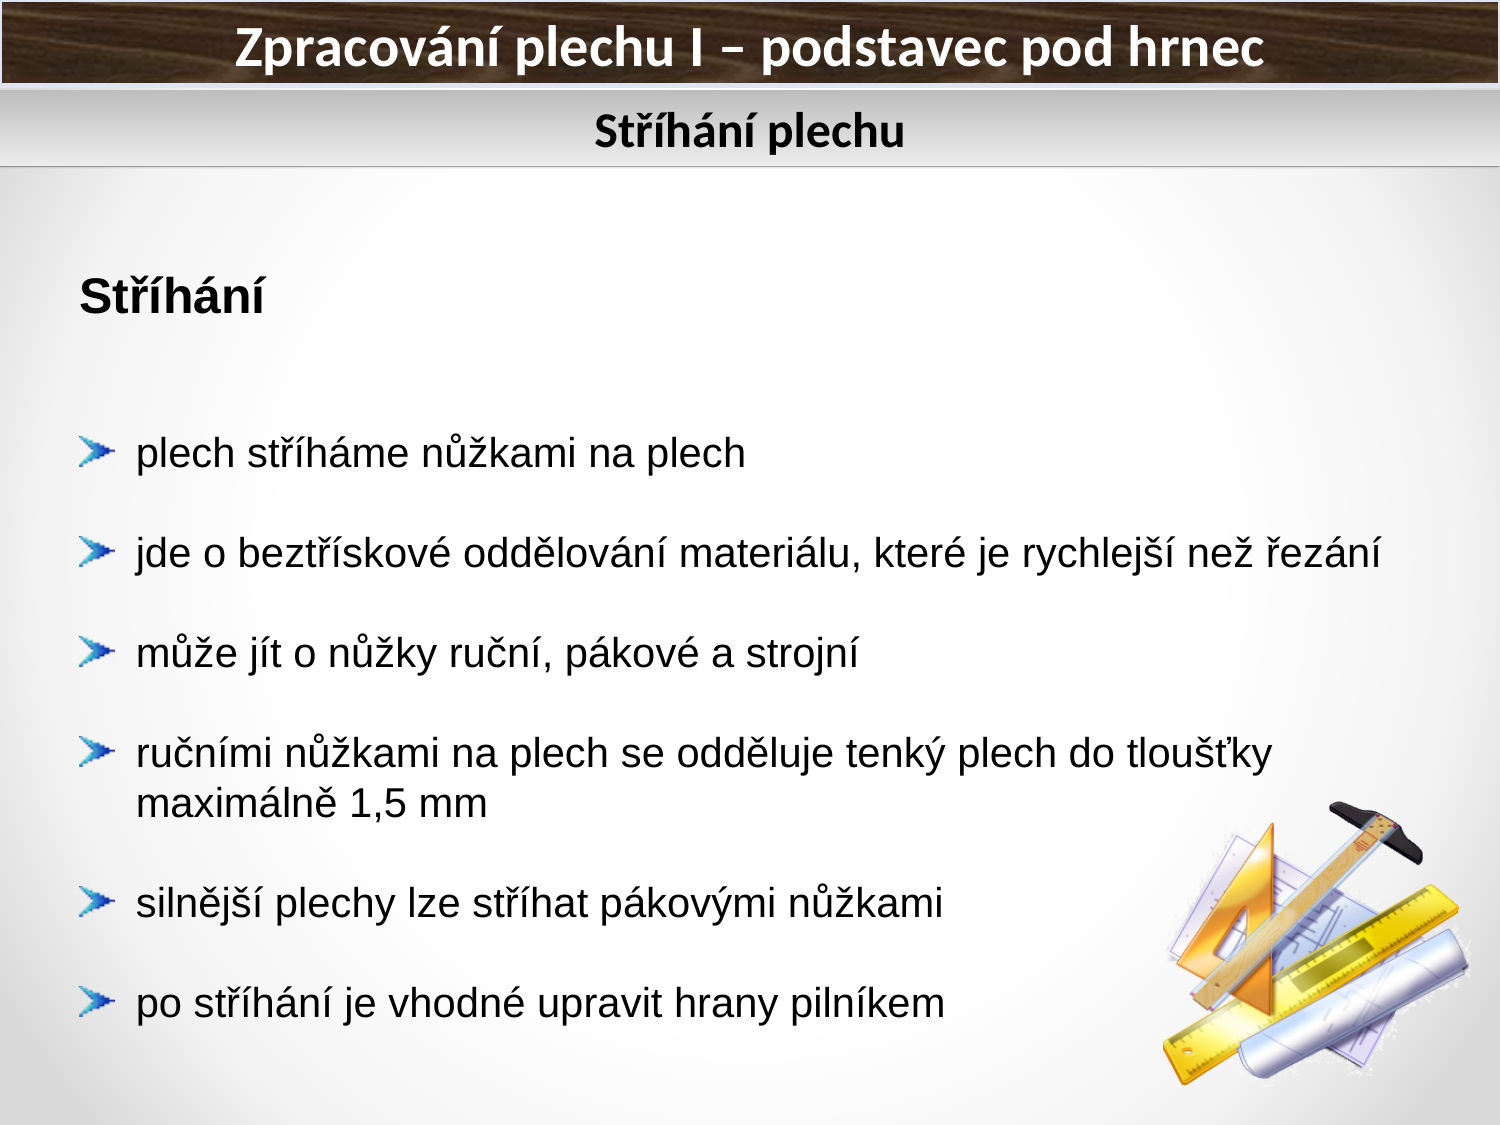

Zpracování plechu I – podstavec pod hrnec
Stříhání plechu
Stříhání
plech stříháme nůžkami na plech
jde o beztřískové oddělování materiálu, které je rychlejší než řezání
může jít o nůžky ruční, pákové a strojní
ručními nůžkami na plech se odděluje tenký plech do tloušťky maximálně 1,5 mm
silnější plechy lze stříhat pákovými nůžkami
po stříhání je vhodné upravit hrany pilníkem